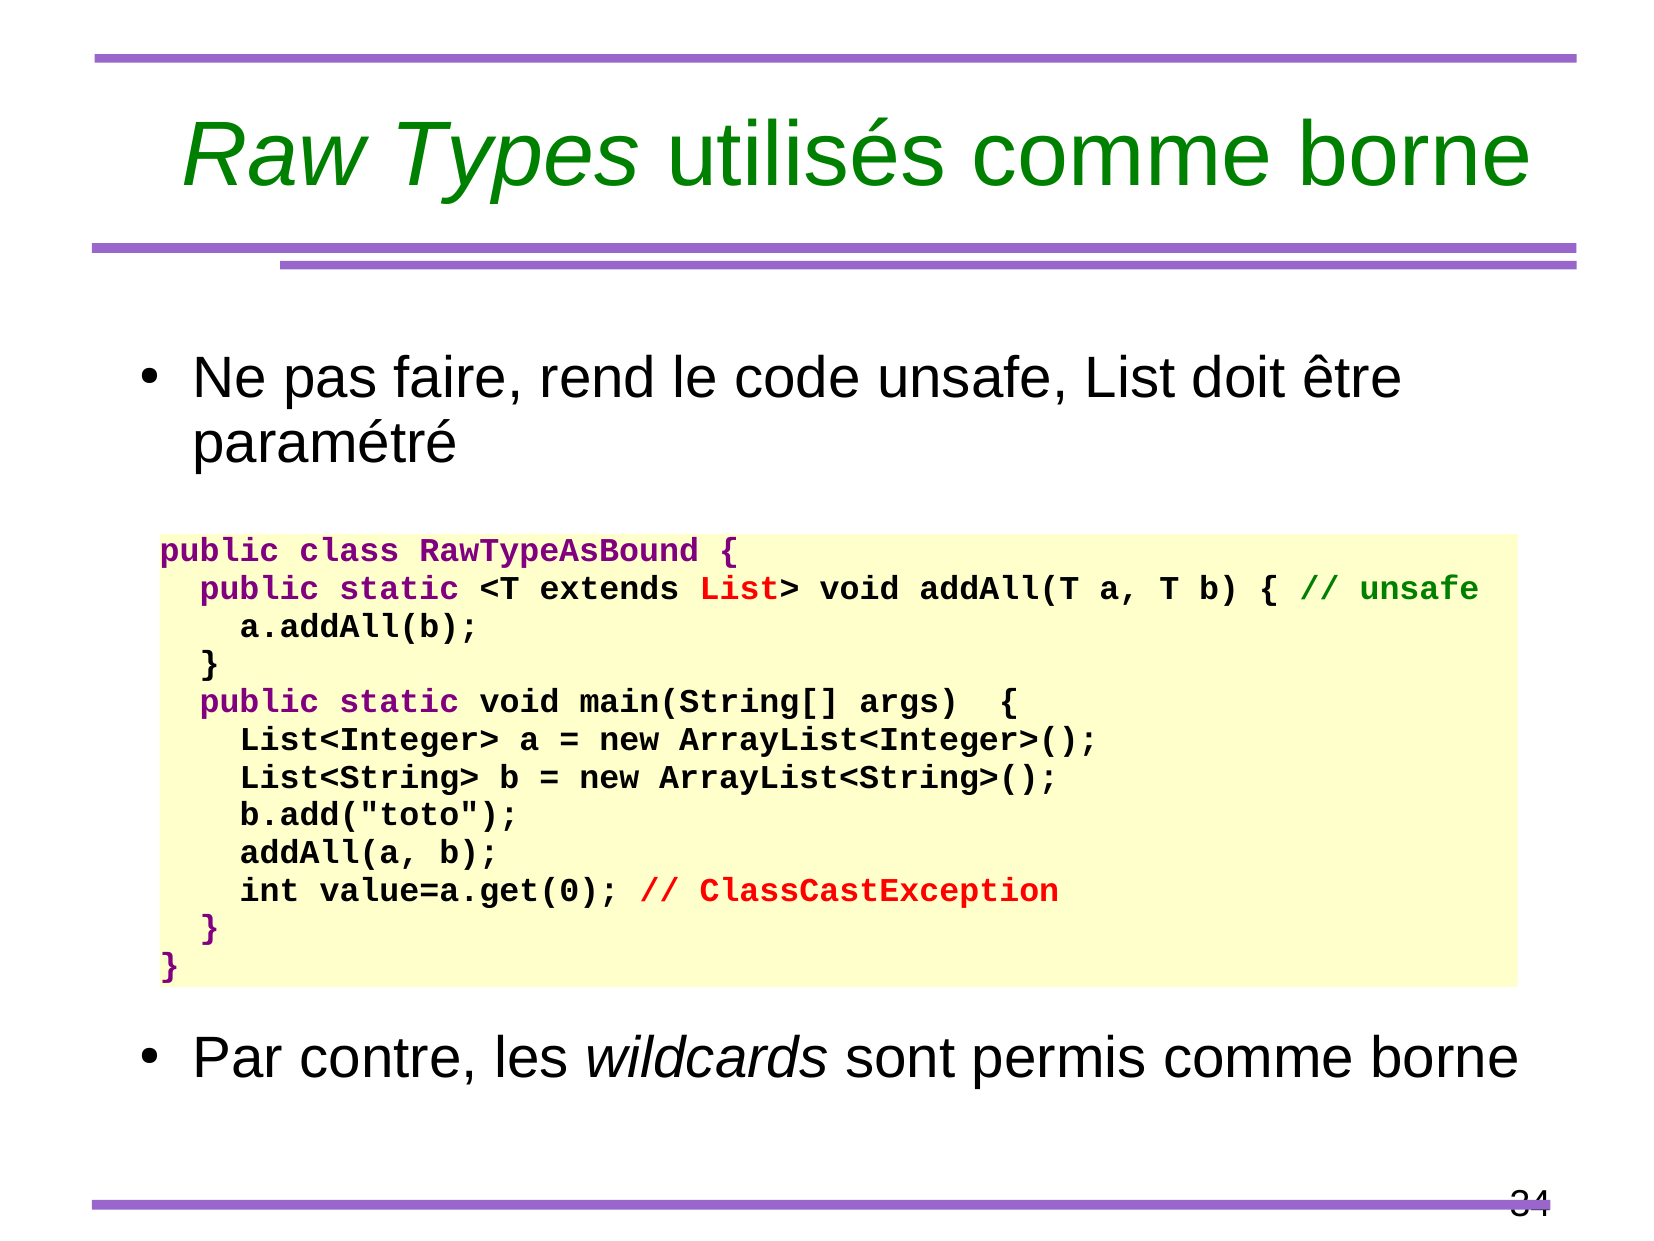

# Raw Types utilisés comme borne
Ne pas faire, rend le code unsafe, List doit être paramétré
Par contre, les wildcards sont permis comme borne
public class RawTypeAsBound {
 public static <T extends List> void addAll(T a, T b) { // unsafe
 a.addAll(b);
 }
 public static void main(String[] args) {
 List<Integer> a = new ArrayList<Integer>();
 List<String> b = new ArrayList<String>();
 b.add("toto");
 addAll(a, b);
 int value=a.get(0); // ClassCastException
 }
}